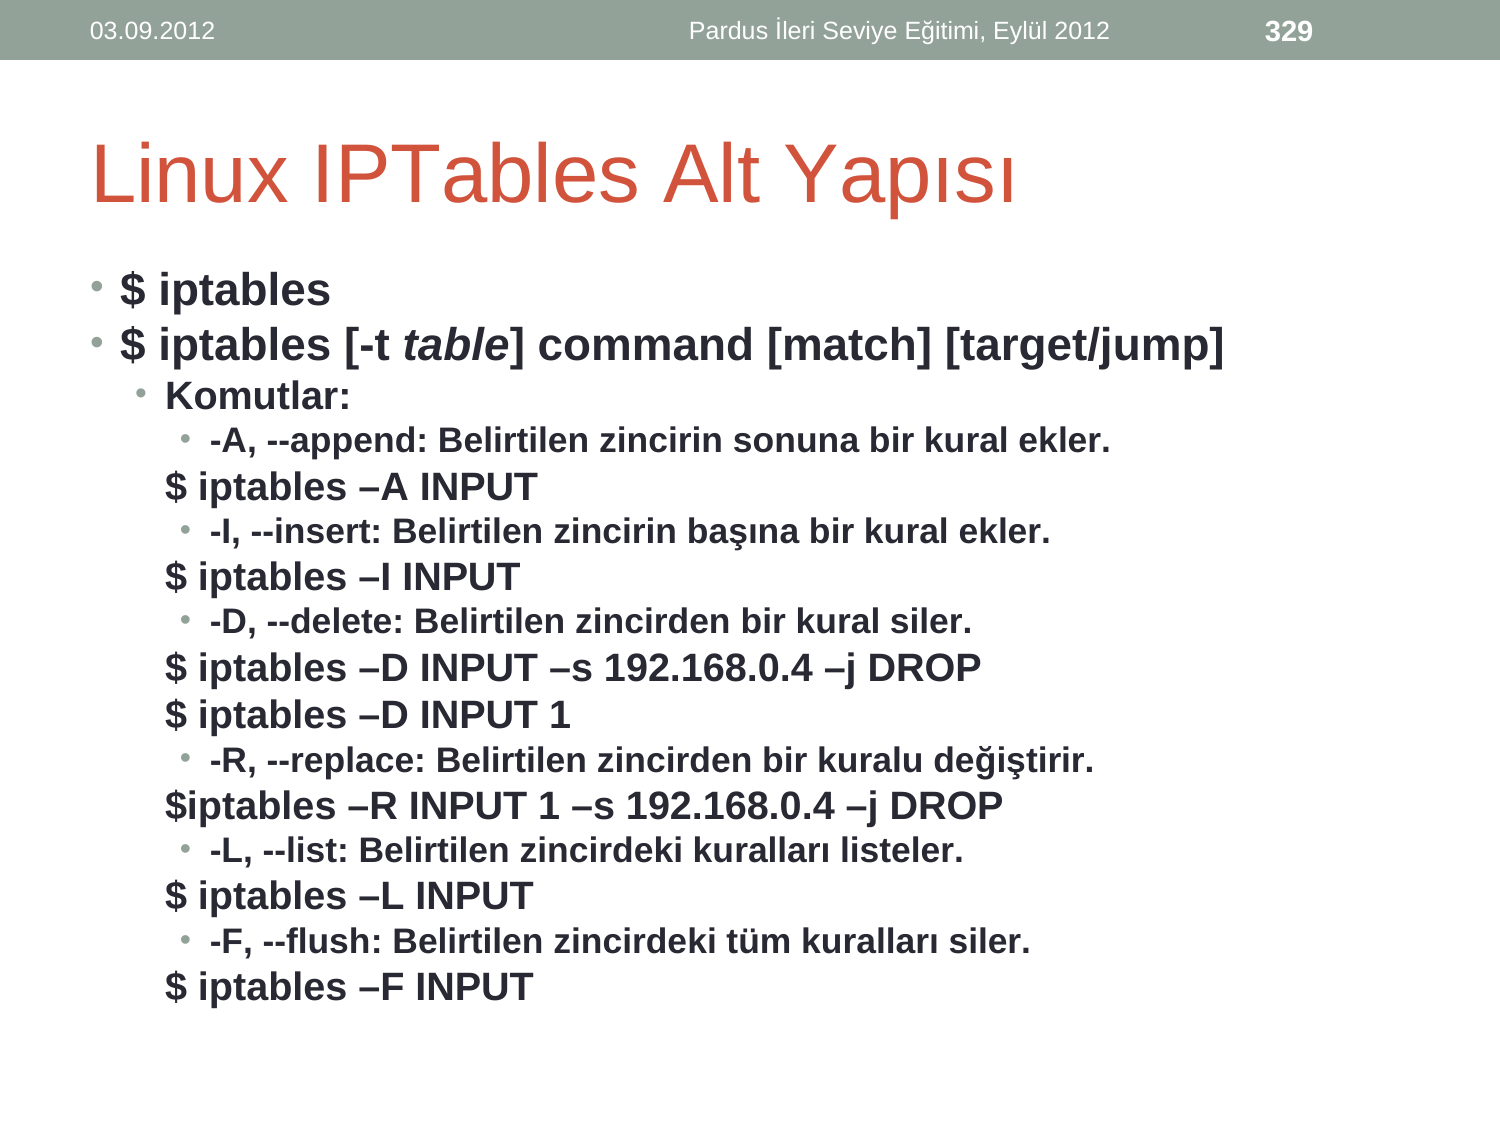

03.09.2012
Pardus İleri Seviye Eğitimi, Eylül 2012
# Linux IPTables Alt Yapısı
$ iptables
$ iptables [-t table] command [match] [target/jump]
Komutlar:
-A, --append: Belirtilen zincirin sonuna bir kural ekler.
	$ iptables –A INPUT
-I, --insert: Belirtilen zincirin başına bir kural ekler.
	$ iptables –I INPUT
-D, --delete: Belirtilen zincirden bir kural siler.
	$ iptables –D INPUT –s 192.168.0.4 –j DROP
	$ iptables –D INPUT 1
-R, --replace: Belirtilen zincirden bir kuralu değiştirir.
	$iptables –R INPUT 1 –s 192.168.0.4 –j DROP
-L, --list: Belirtilen zincirdeki kuralları listeler.
	$ iptables –L INPUT
-F, --flush: Belirtilen zincirdeki tüm kuralları siler.
	$ iptables –F INPUT